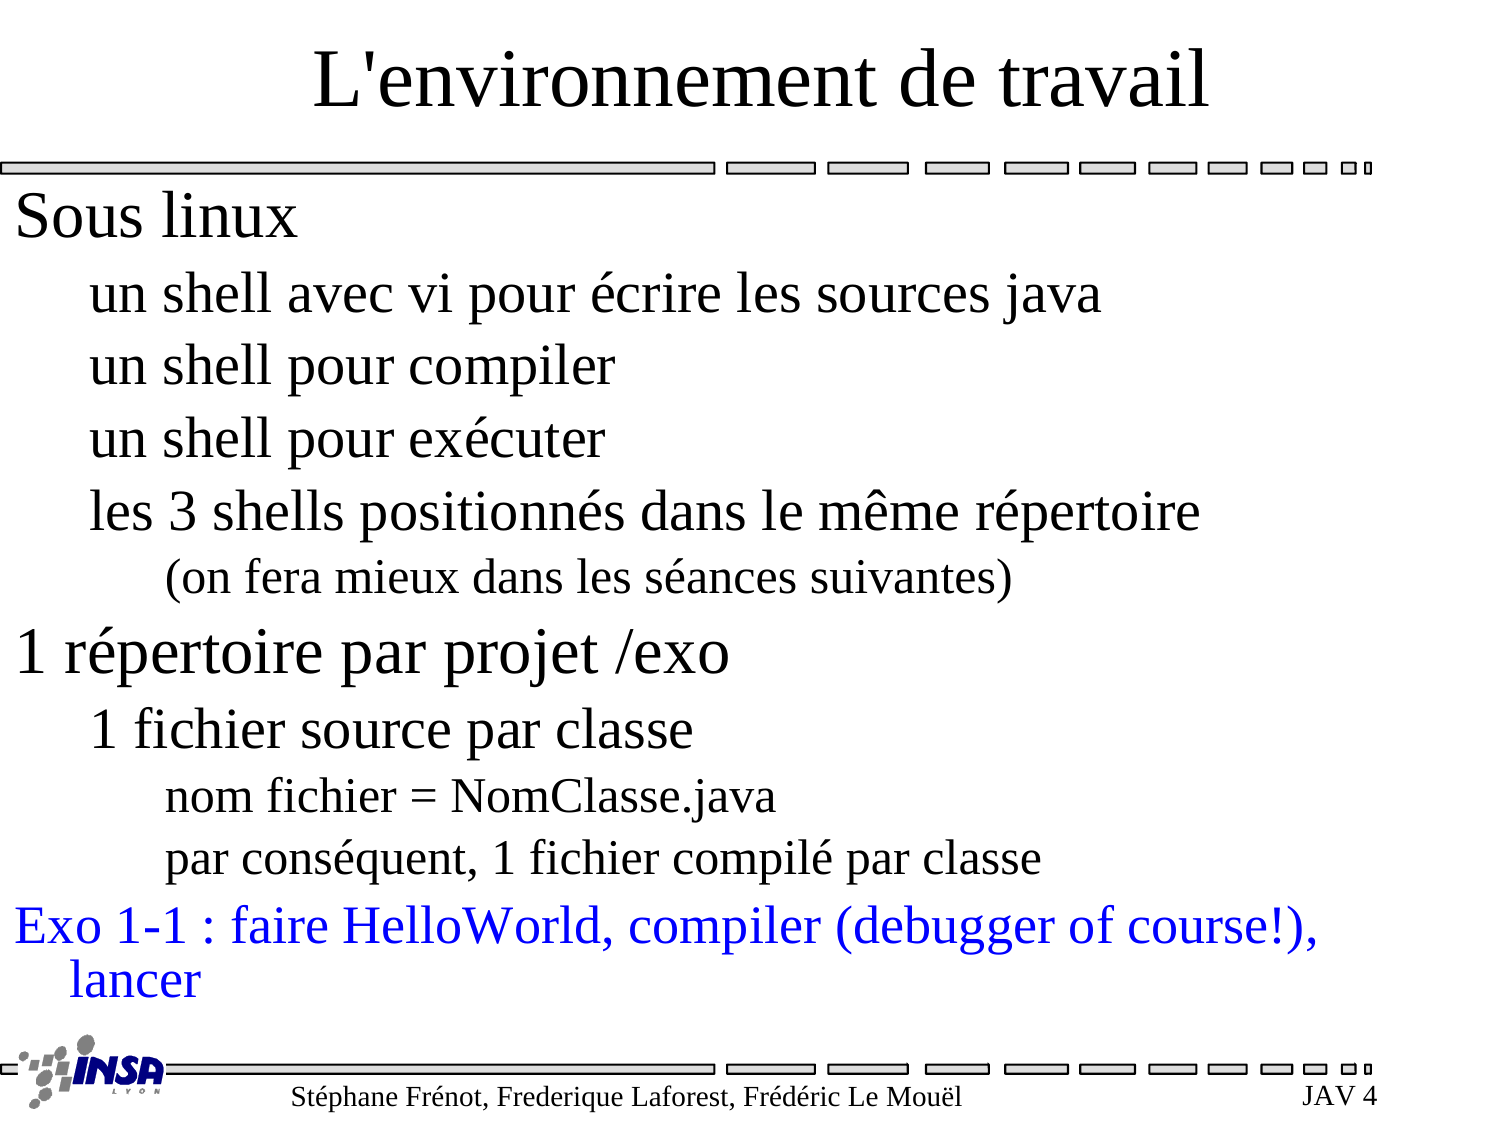

# L'environnement de travail
Sous linux
un shell avec vi pour écrire les sources java
un shell pour compiler
un shell pour exécuter
les 3 shells positionnés dans le même répertoire
(on fera mieux dans les séances suivantes)
1 répertoire par projet /exo
1 fichier source par classe
nom fichier = NomClasse.java
par conséquent, 1 fichier compilé par classe
Exo 1-1 : faire HelloWorld, compiler (debugger of course!), lancer